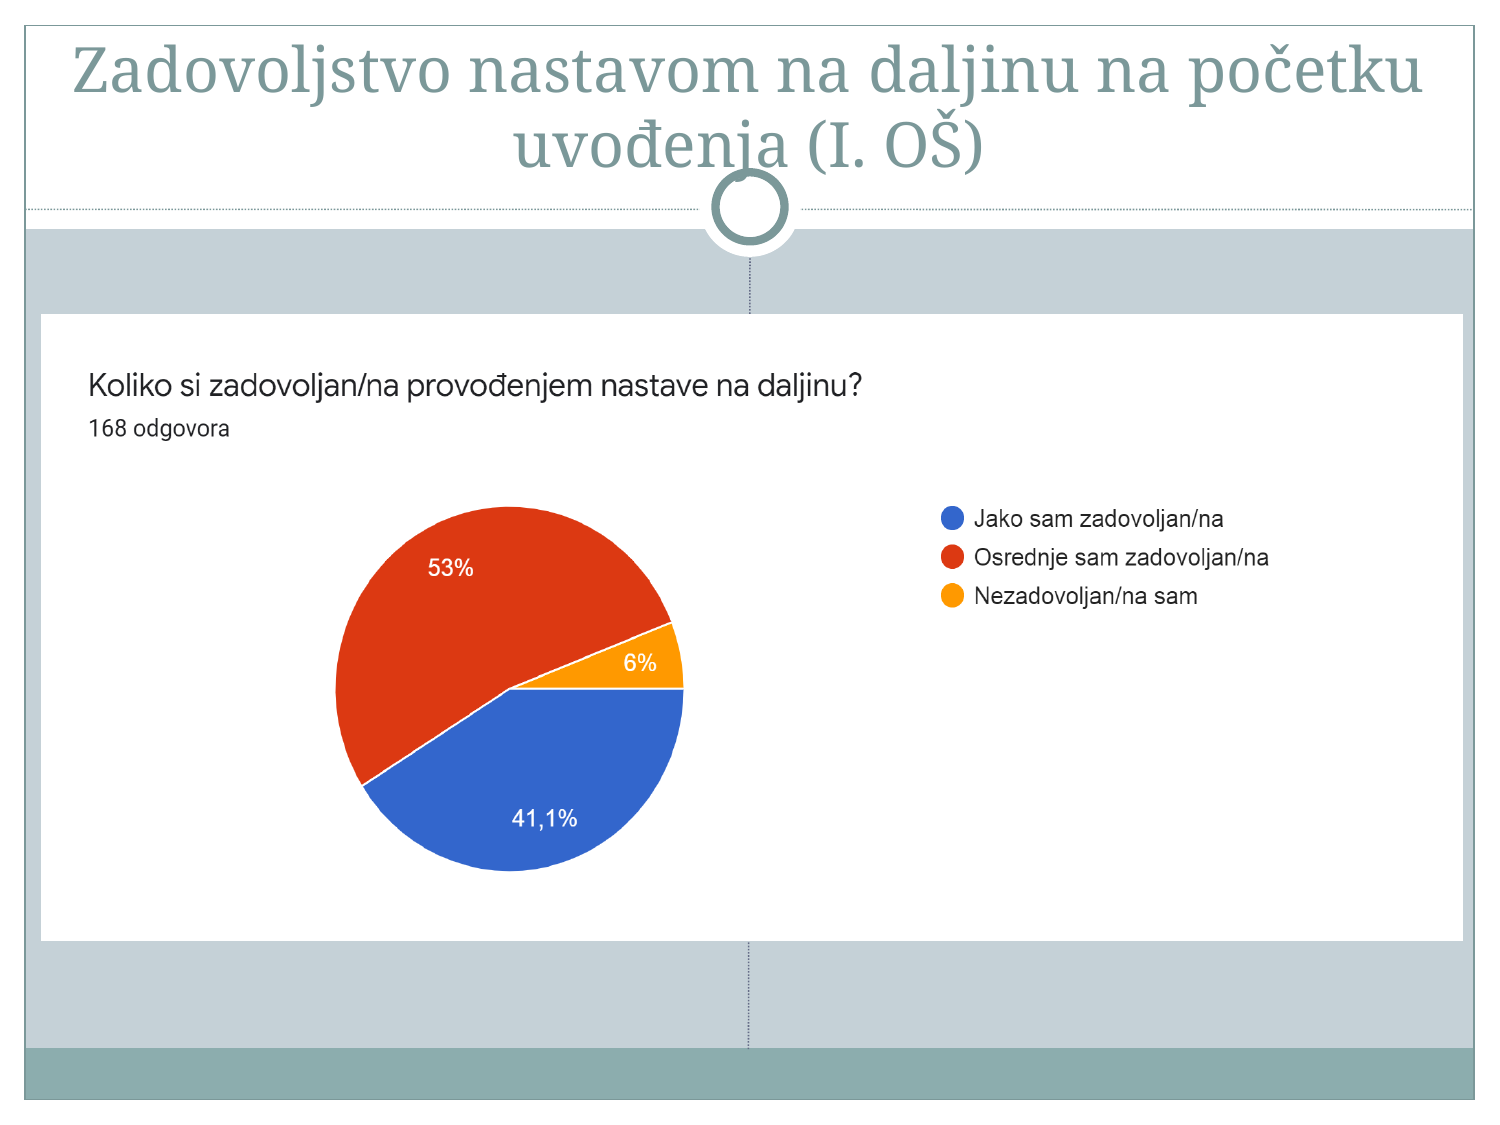

# Zadovoljstvo nastavom na daljinu na početku uvođenja (I. OŠ)
Učenici PN